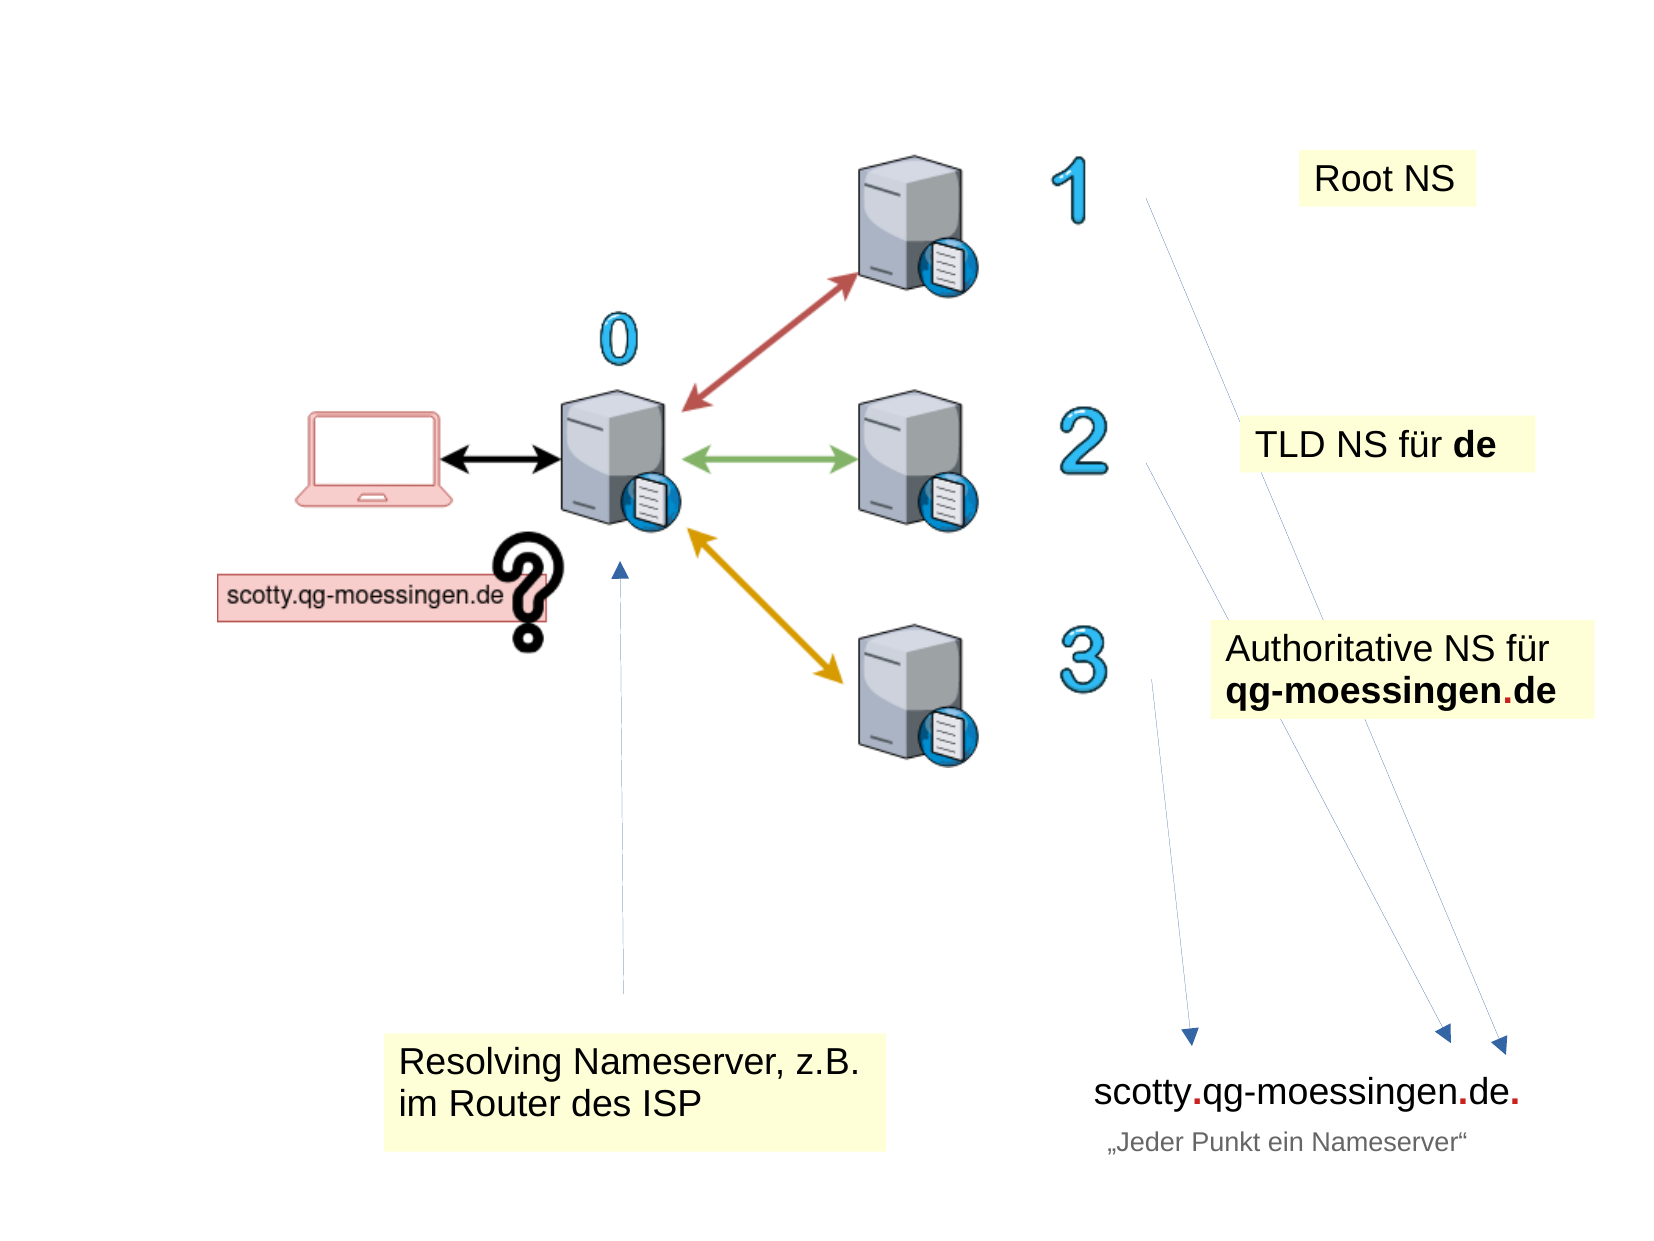

Root NS
TLD NS für de
Authoritative NS für
qg-moessingen.de
Resolving Nameserver, z.B. im Router des ISP
scotty.qg-moessingen.de.
„Jeder Punkt ein Nameserver“